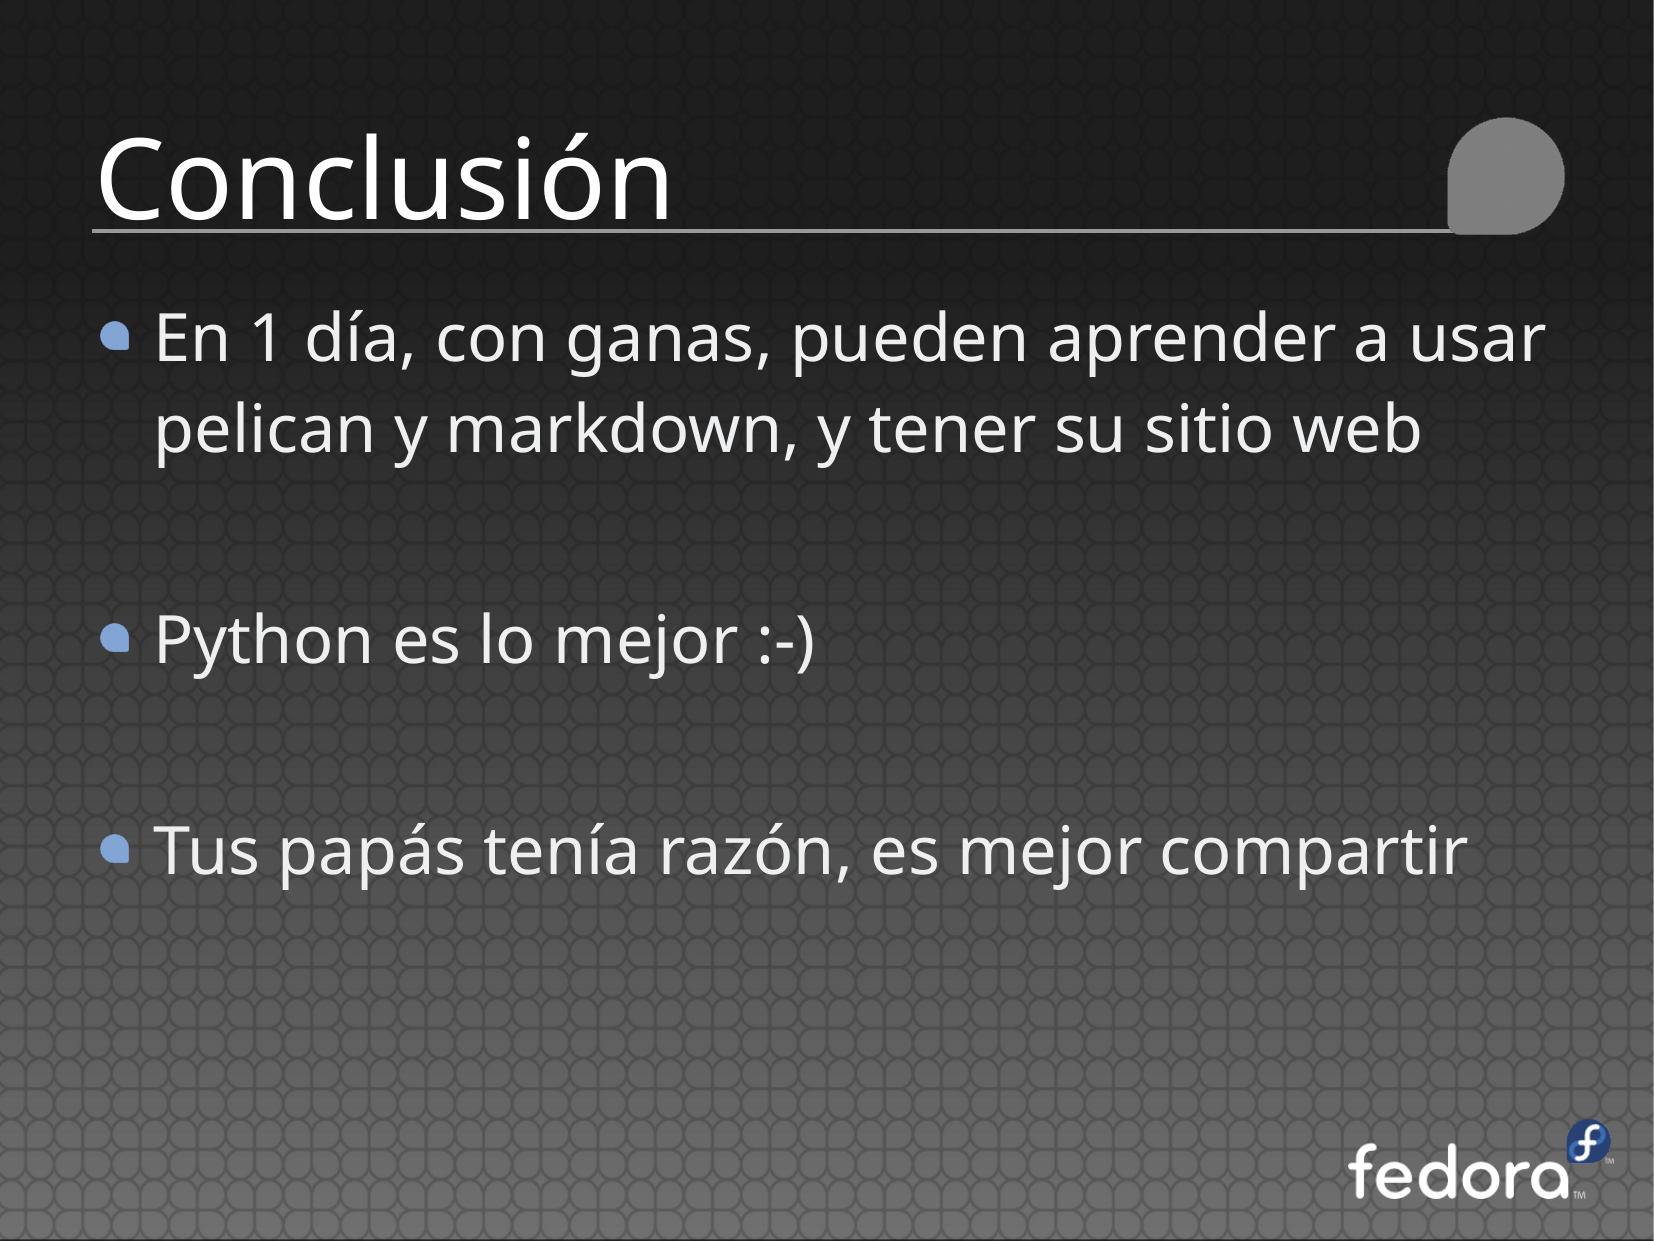

Conclusión
# En 1 día, con ganas, pueden aprender a usar pelican y markdown, y tener su sitio web
Python es lo mejor :-)
Tus papás tenía razón, es mejor compartir